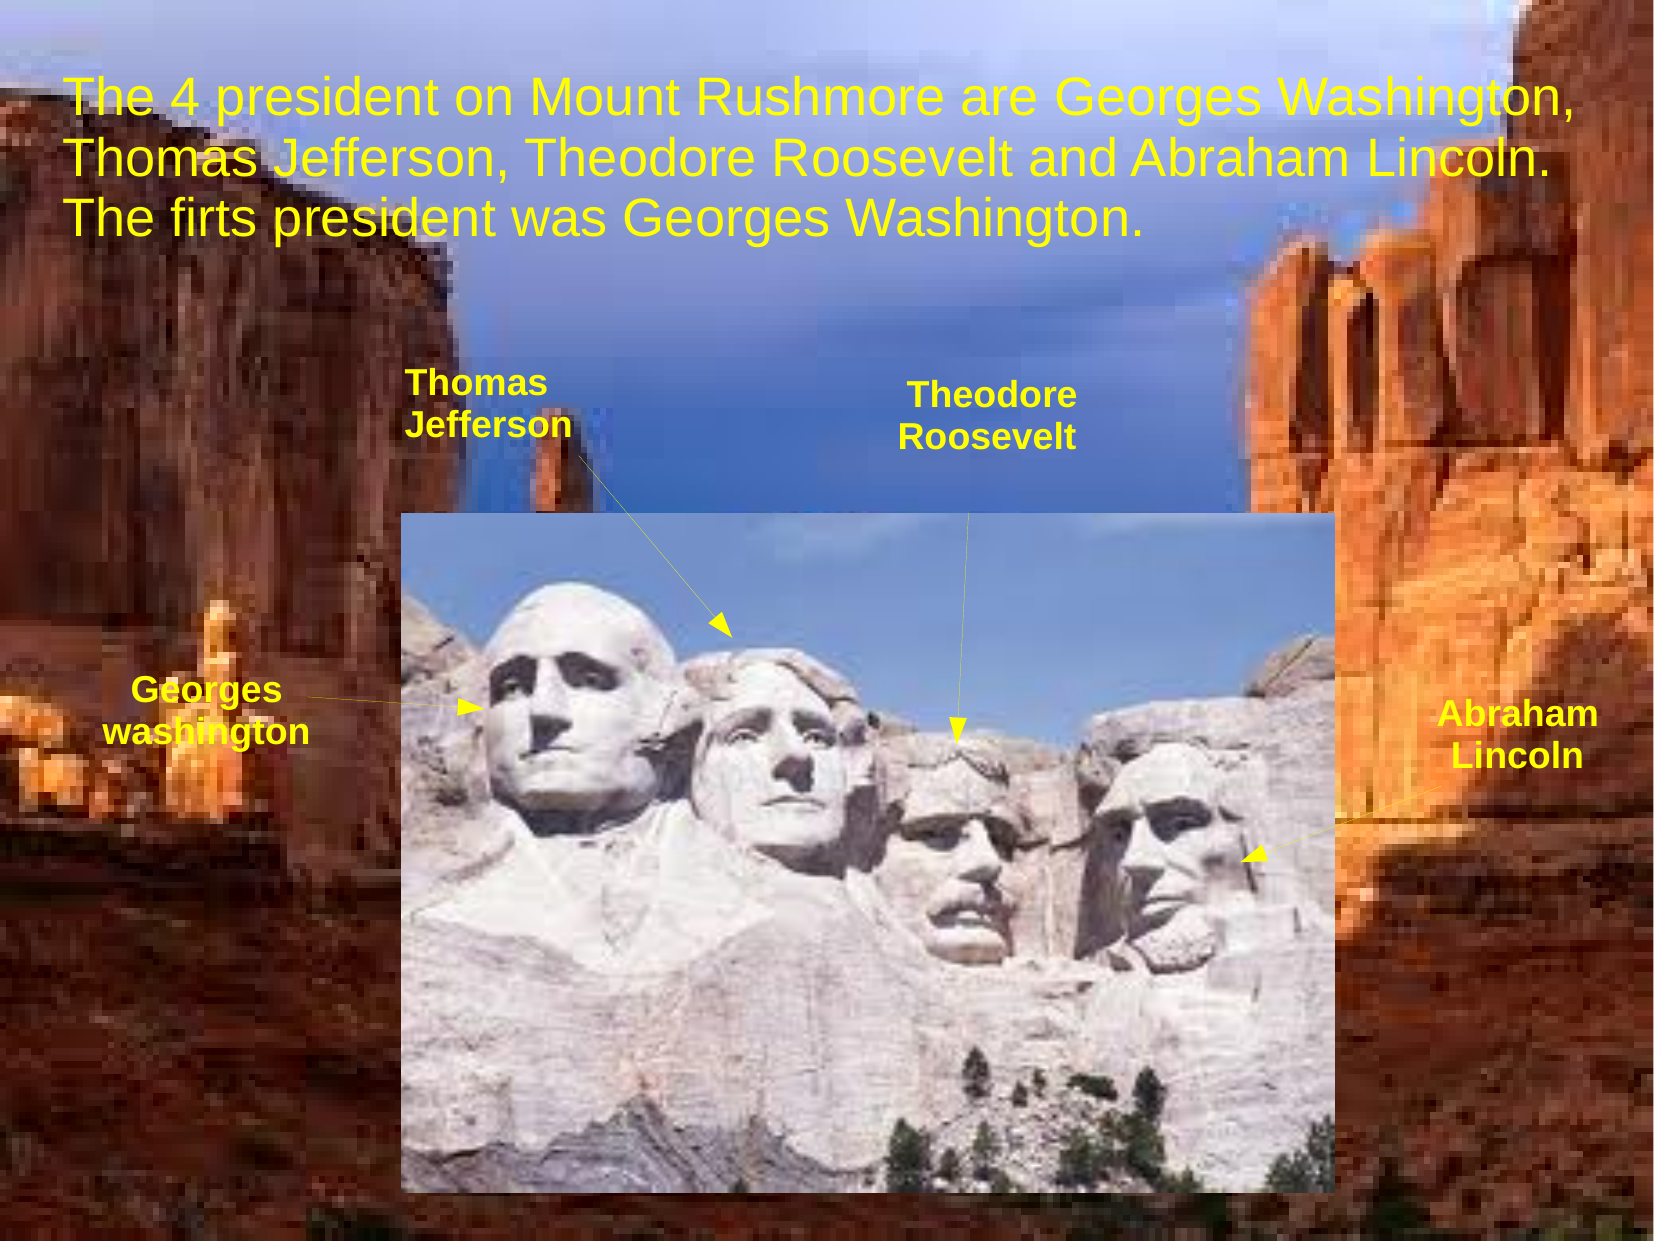

The 4 president on Mount Rushmore are Georges Washington, Thomas Jefferson, Theodore Roosevelt and Abraham Lincoln. The firts president was Georges Washington.
Thomas Jefferson
Theodore Roosevelt
Georges washington
Abraham Lincoln